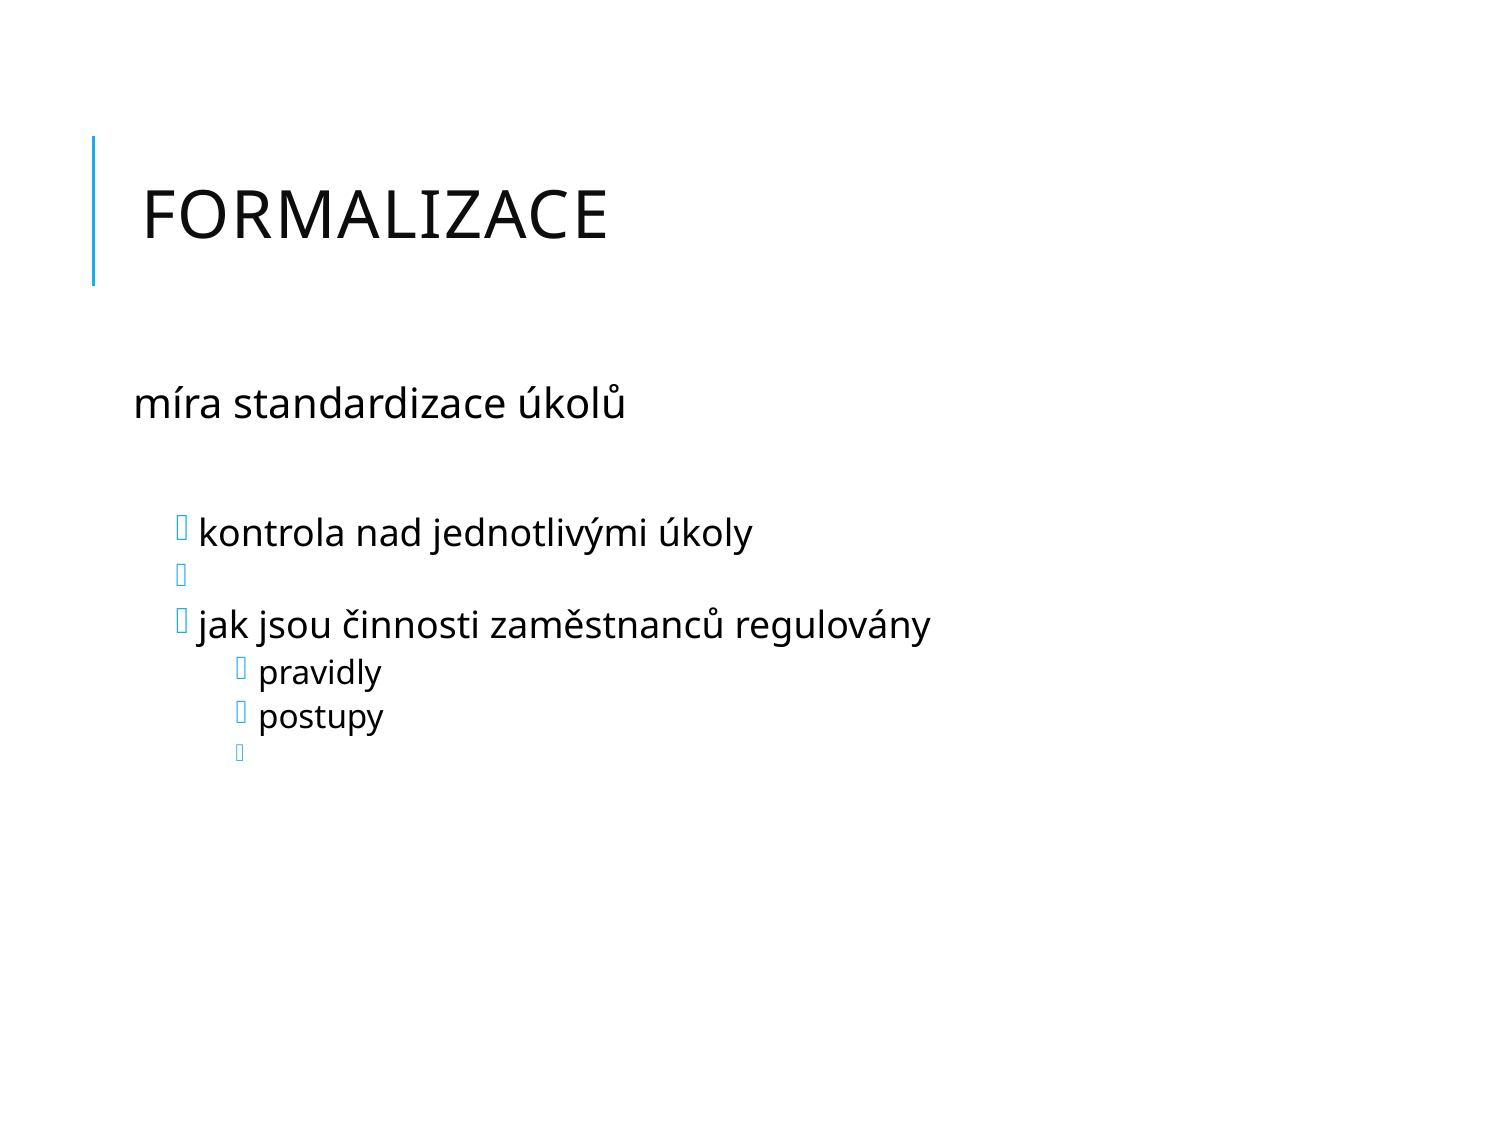

# Formalizace
míra standardizace úkolů
kontrola nad jednotlivými úkoly
jak jsou činnosti zaměstnanců regulovány
pravidly
postupy